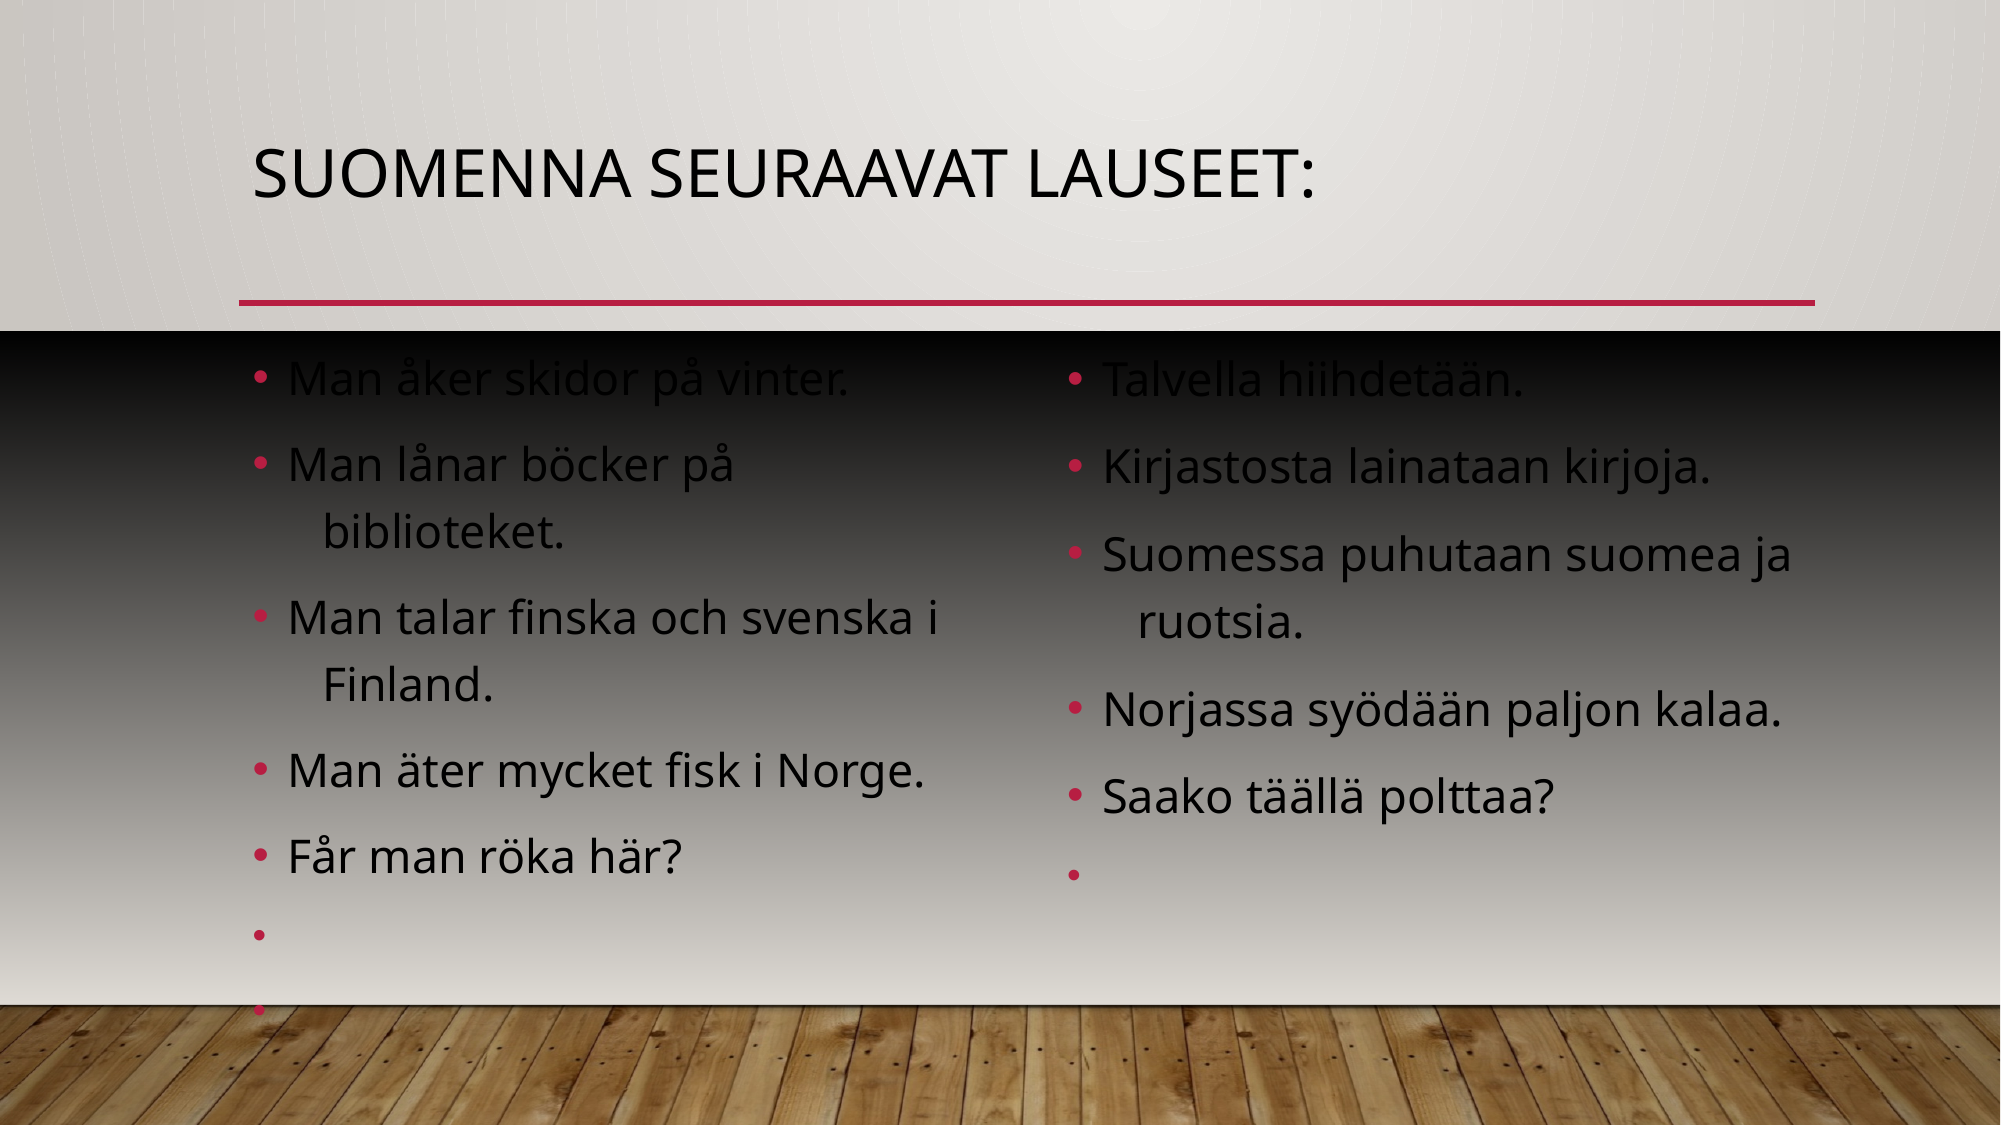

# Suomenna seuraavat lauseet:
Man åker skidor på vinter.
Man lånar böcker på biblioteket.
Man talar finska och svenska i Finland.
Man äter mycket fisk i Norge.
Får man röka här?
Talvella hiihdetään.
Kirjastosta lainataan kirjoja.
Suomessa puhutaan suomea ja ruotsia.
Norjassa syödään paljon kalaa.
Saako täällä polttaa?